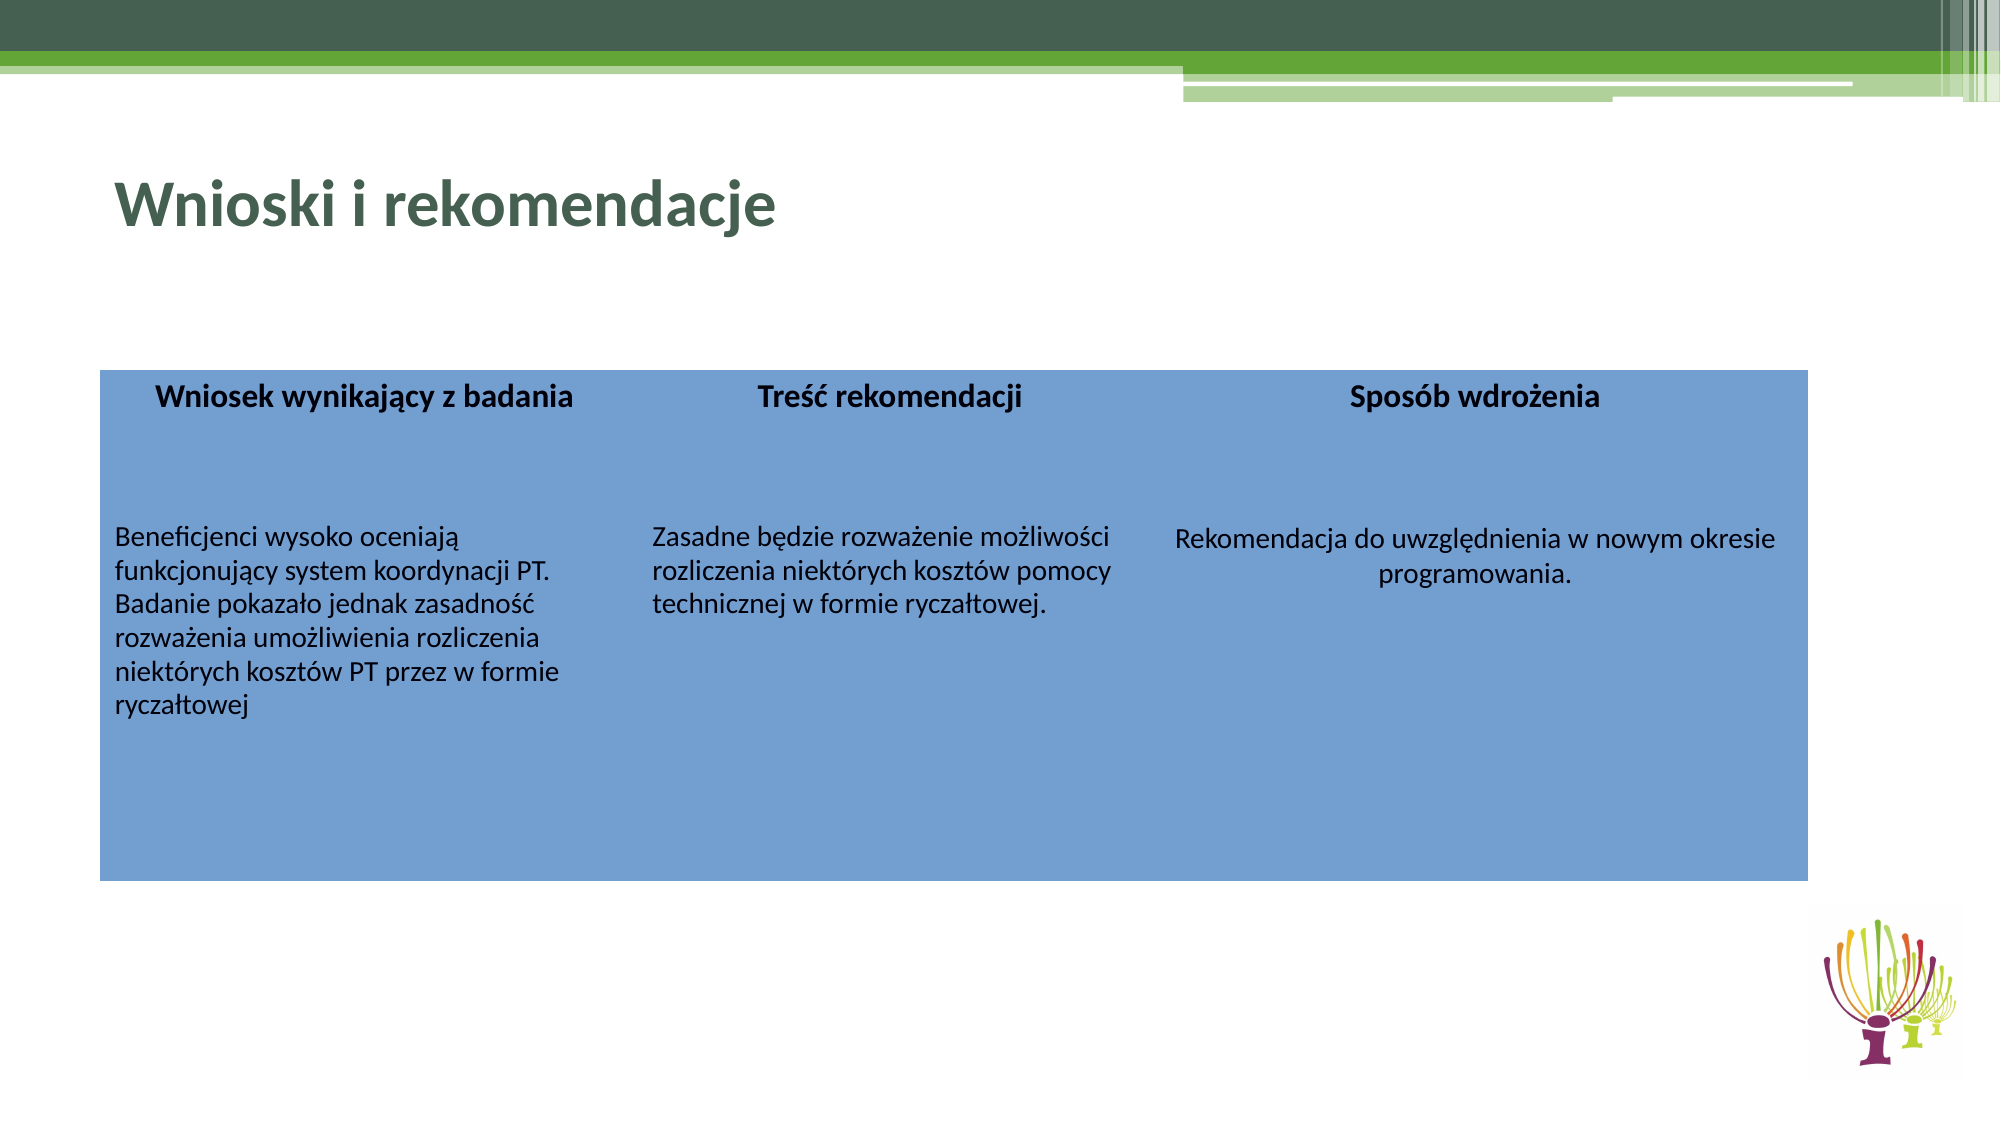

# Wnioski i rekomendacje
| Wniosek wynikający z badania | Treść rekomendacji | Sposób wdrożenia |
| --- | --- | --- |
| Beneficjenci wysoko oceniają funkcjonujący system koordynacji PT. Badanie pokazało jednak zasadność rozważenia umożliwienia rozliczenia niektórych kosztów PT przez w formie ryczałtowej | Zasadne będzie rozważenie możliwości rozliczenia niektórych kosztów pomocy technicznej w formie ryczałtowej. | Rekomendacja do uwzględnienia w nowym okresie programowania. |
4,3%